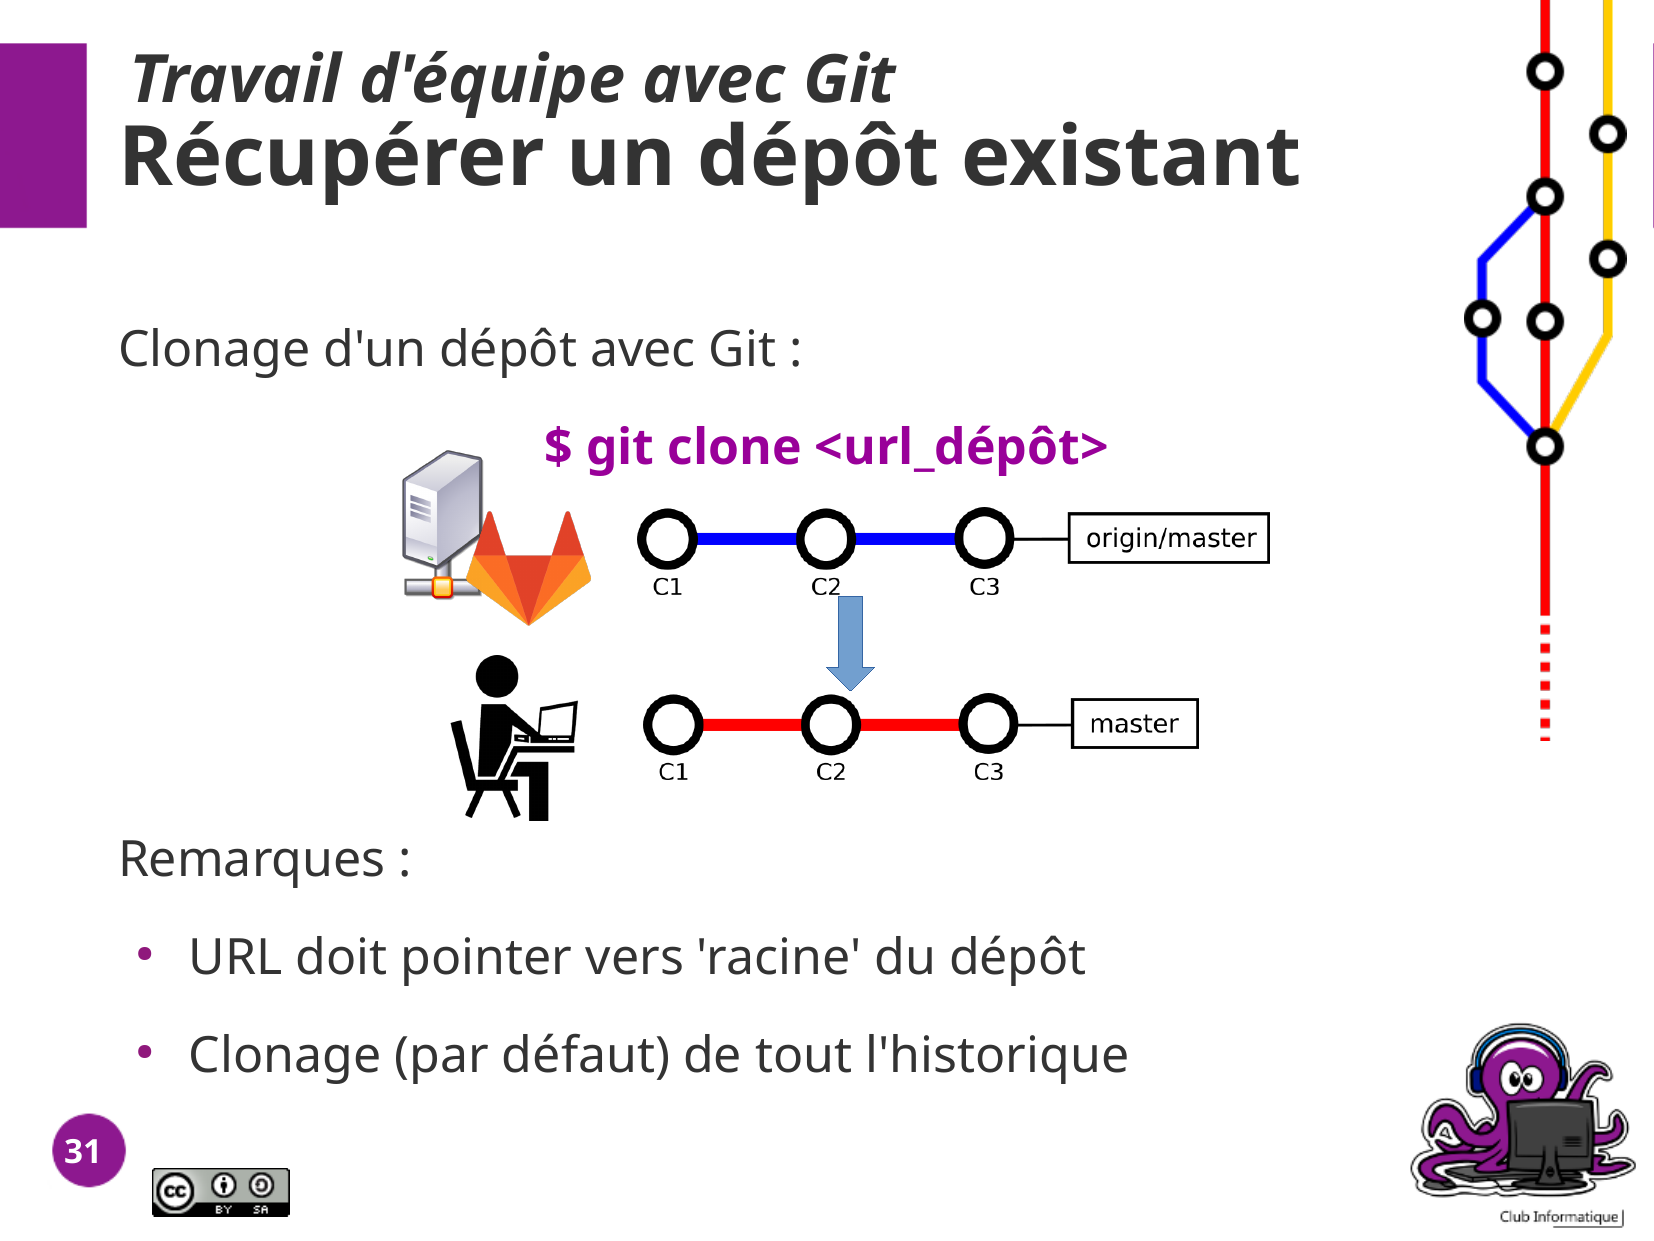

Travail d'équipe avec Git
Récupérer un dépôt existant
# Clonage d'un dépôt avec Git :
$ git clone <url_dépôt>
Remarques :
URL doit pointer vers 'racine' du dépôt
Clonage (par défaut) de tout l'historique
31